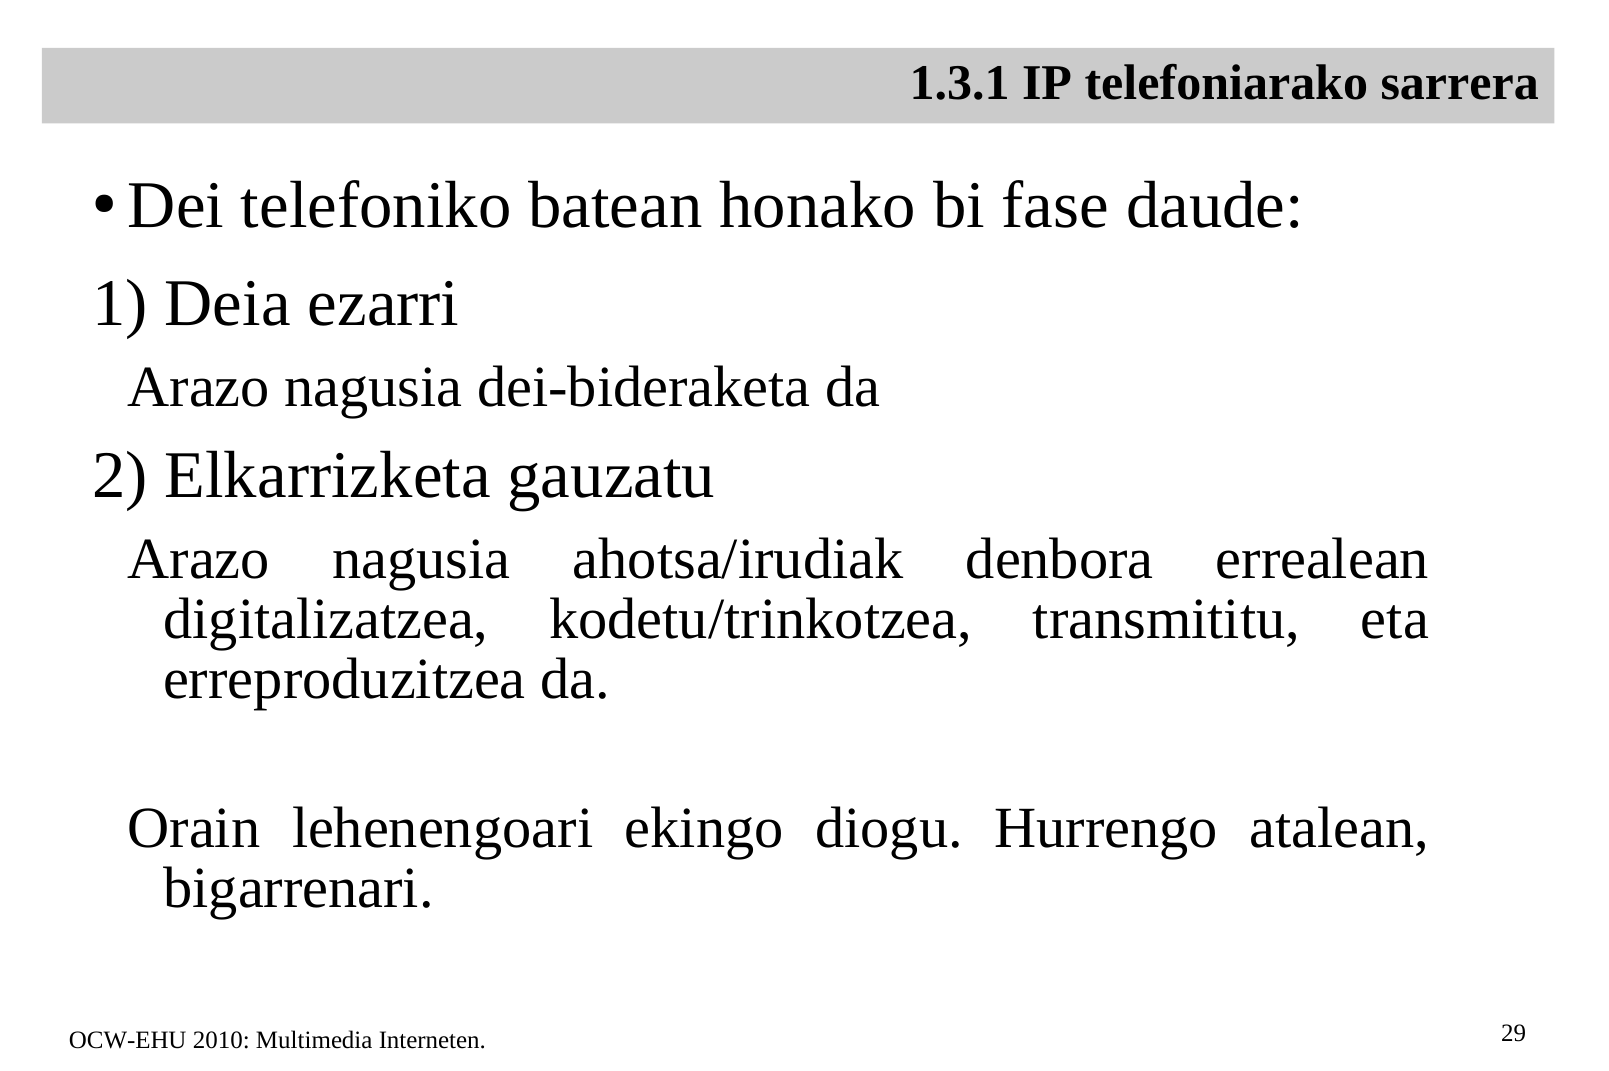

1.3.1 IP telefoniarako sarrera
# Dei telefoniko batean honako bi fase daude:
1) Deia ezarri
Arazo nagusia dei-bideraketa da
2) Elkarrizketa gauzatu
Arazo nagusia ahotsa/irudiak denbora errealean digitalizatzea, kodetu/trinkotzea, transmititu, eta erreproduzitzea da.
Orain lehenengoari ekingo diogu. Hurrengo atalean, bigarrenari.
29